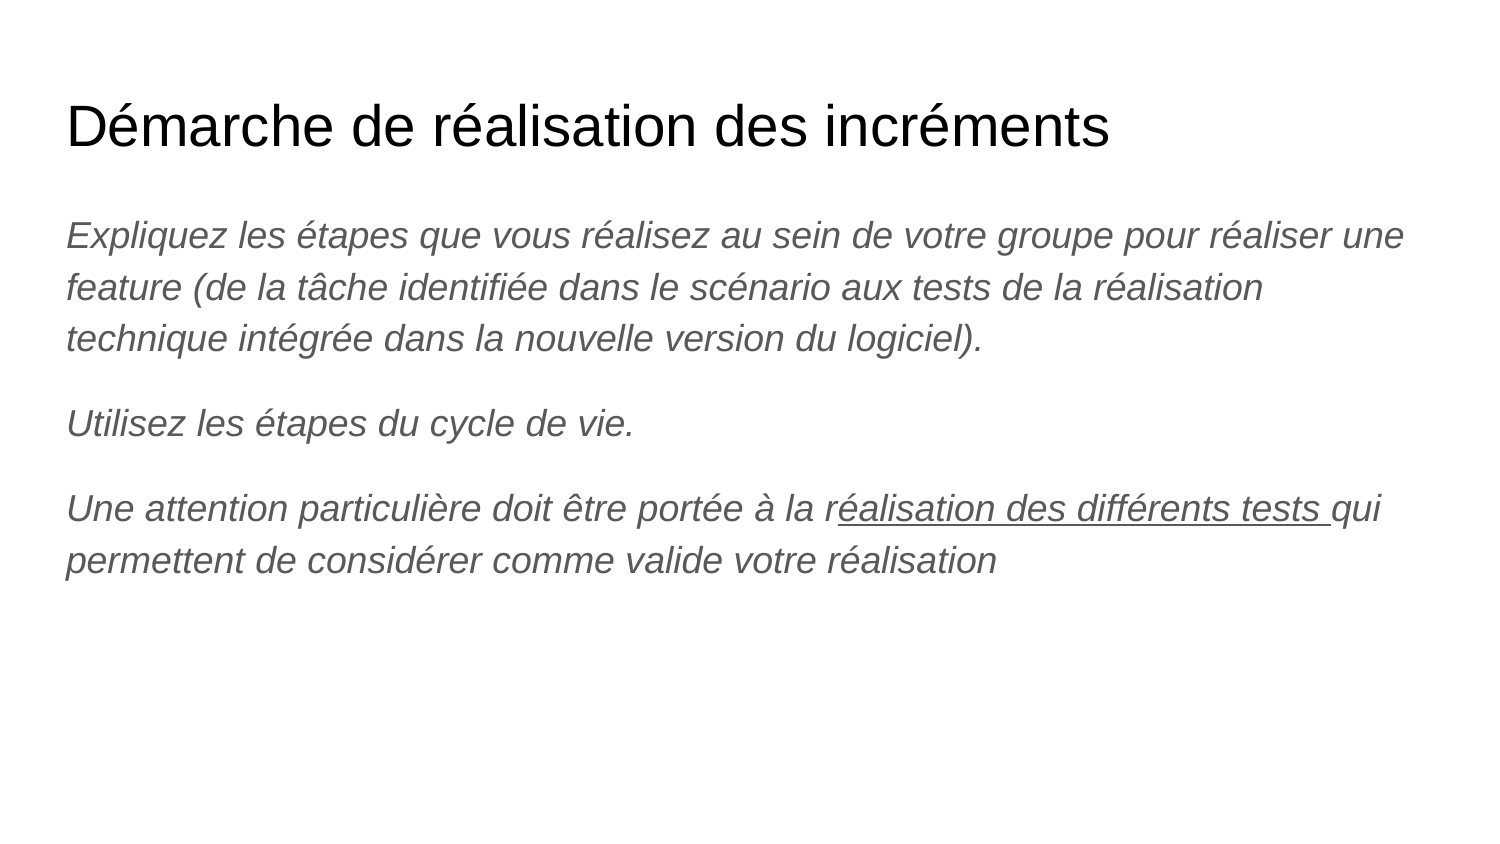

# Démarche de réalisation des incréments
Expliquez les étapes que vous réalisez au sein de votre groupe pour réaliser une feature (de la tâche identifiée dans le scénario aux tests de la réalisation technique intégrée dans la nouvelle version du logiciel).
Utilisez les étapes du cycle de vie.
Une attention particulière doit être portée à la réalisation des différents tests qui permettent de considérer comme valide votre réalisation